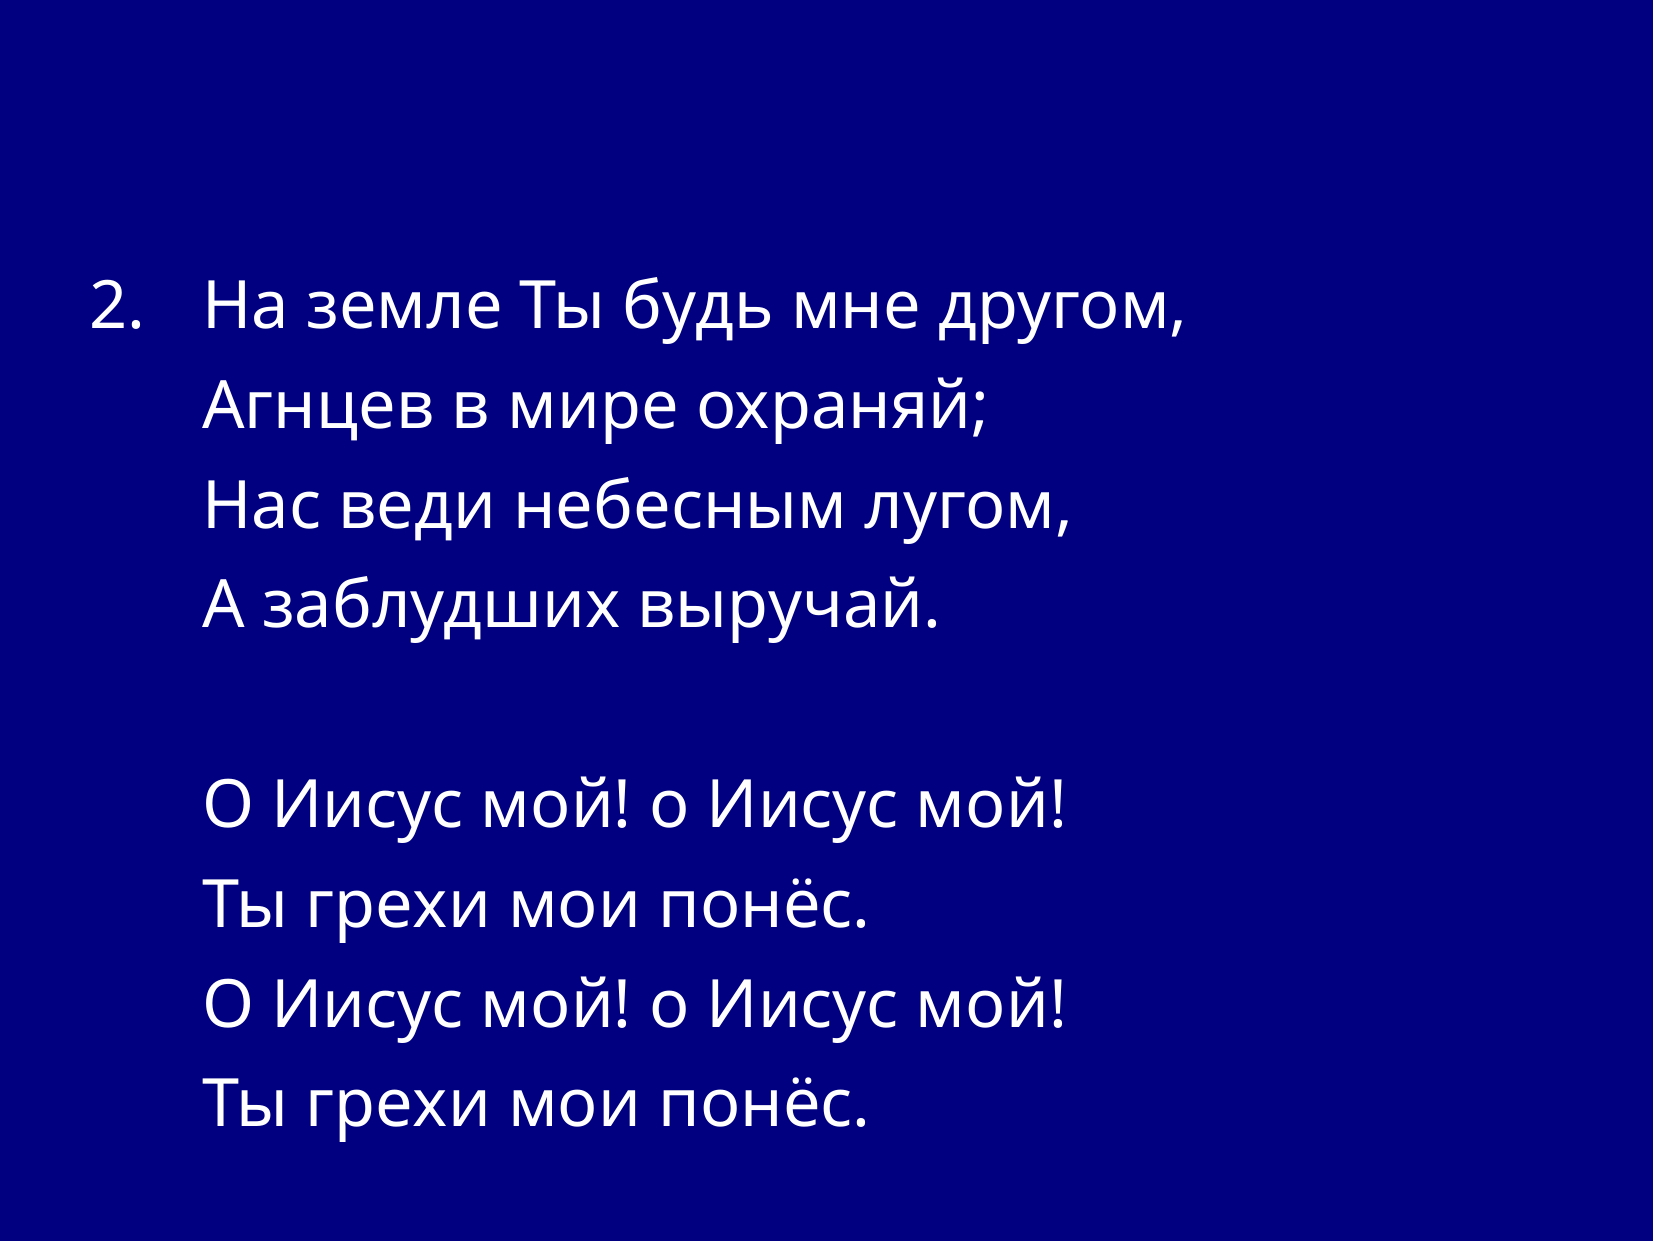

2.	На земле Ты будь мне другом,
	Агнцев в мире охраняй;
	Нас веди небесным лугом,
	А заблудших выручай.
	О Иисус мой! о Иисус мой!
	Ты грехи мои понёс.
	О Иисус мой! о Иисус мой!
	Ты грехи мои понёс.